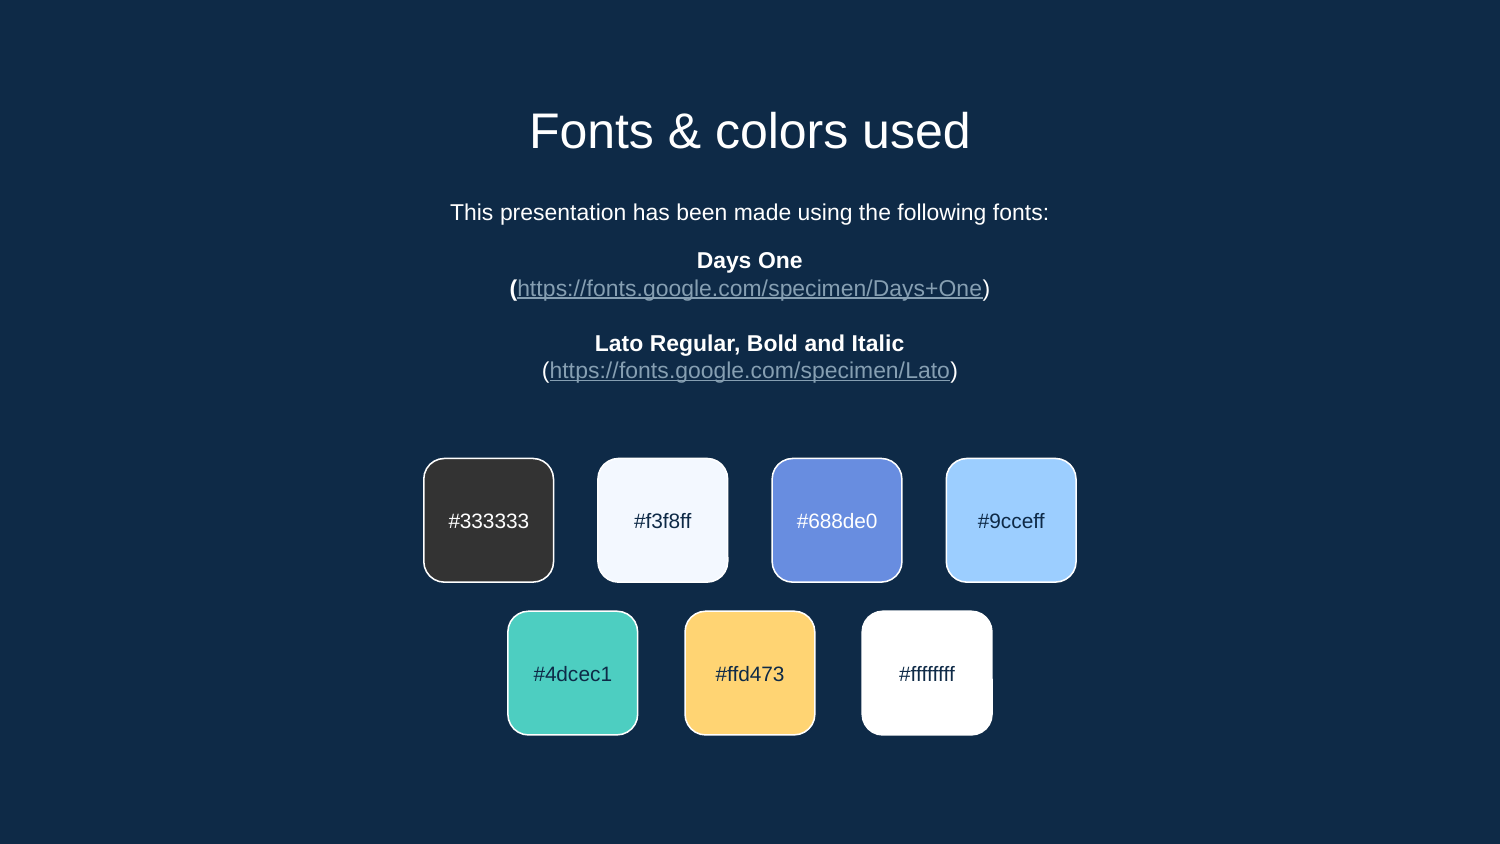

# Fonts & colors used
This presentation has been made using the following fonts:
Days One
(https://fonts.google.com/specimen/Days+One)
Lato Regular, Bold and Italic
(https://fonts.google.com/specimen/Lato)
#333333
#f3f8ff
#688de0
#9cceff
#4dcec1
#ffd473
#ffffffff